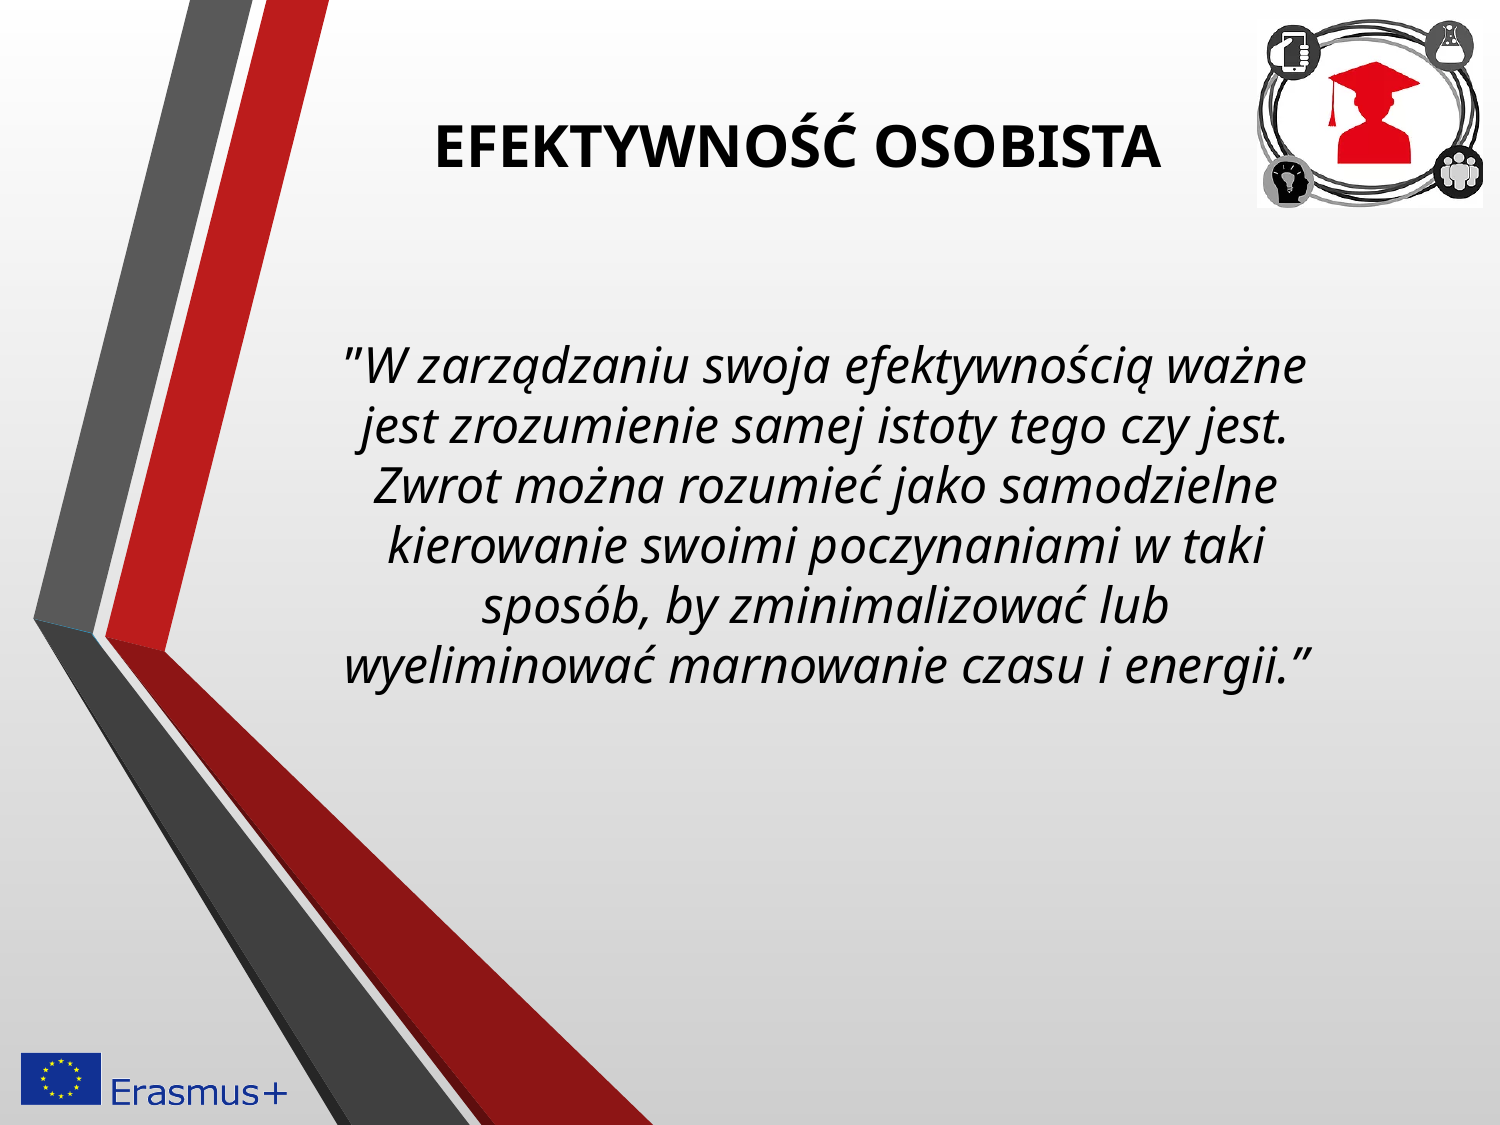

EFEKTYWNOŚĆ OSOBISTA
”W zarządzaniu swoja efektywnością ważne jest zrozumienie samej istoty tego czy jest. Zwrot można rozumieć jako samodzielne kierowanie swoimi poczynaniami w taki sposób, by zminimalizować lub wyeliminować marnowanie czasu i energii.”